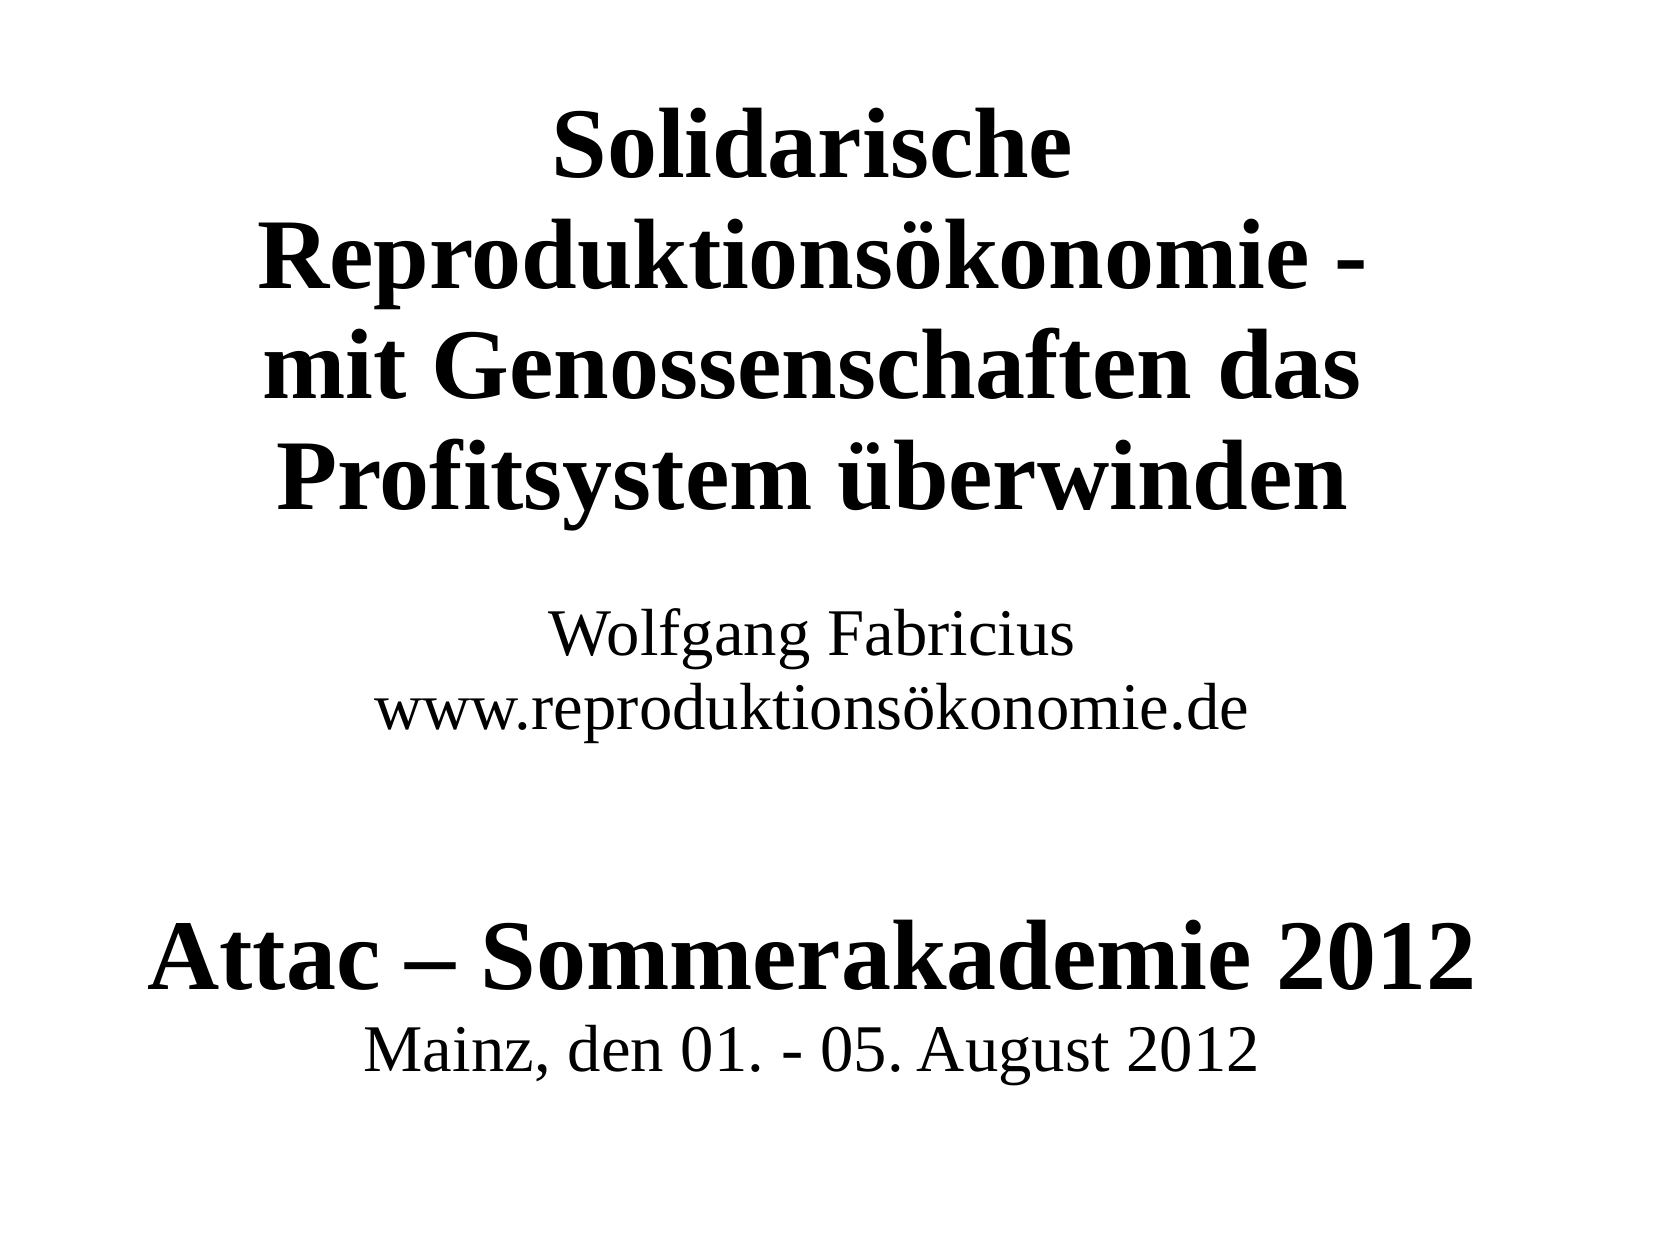

Solidarische Reproduktionsökonomie -
mit Genossenschaften das Profitsystem überwinden
Wolfgang Fabricius
www.reproduktionsökonomie.de
Attac – Sommerakademie 2012
Mainz, den 01. - 05. August 2012